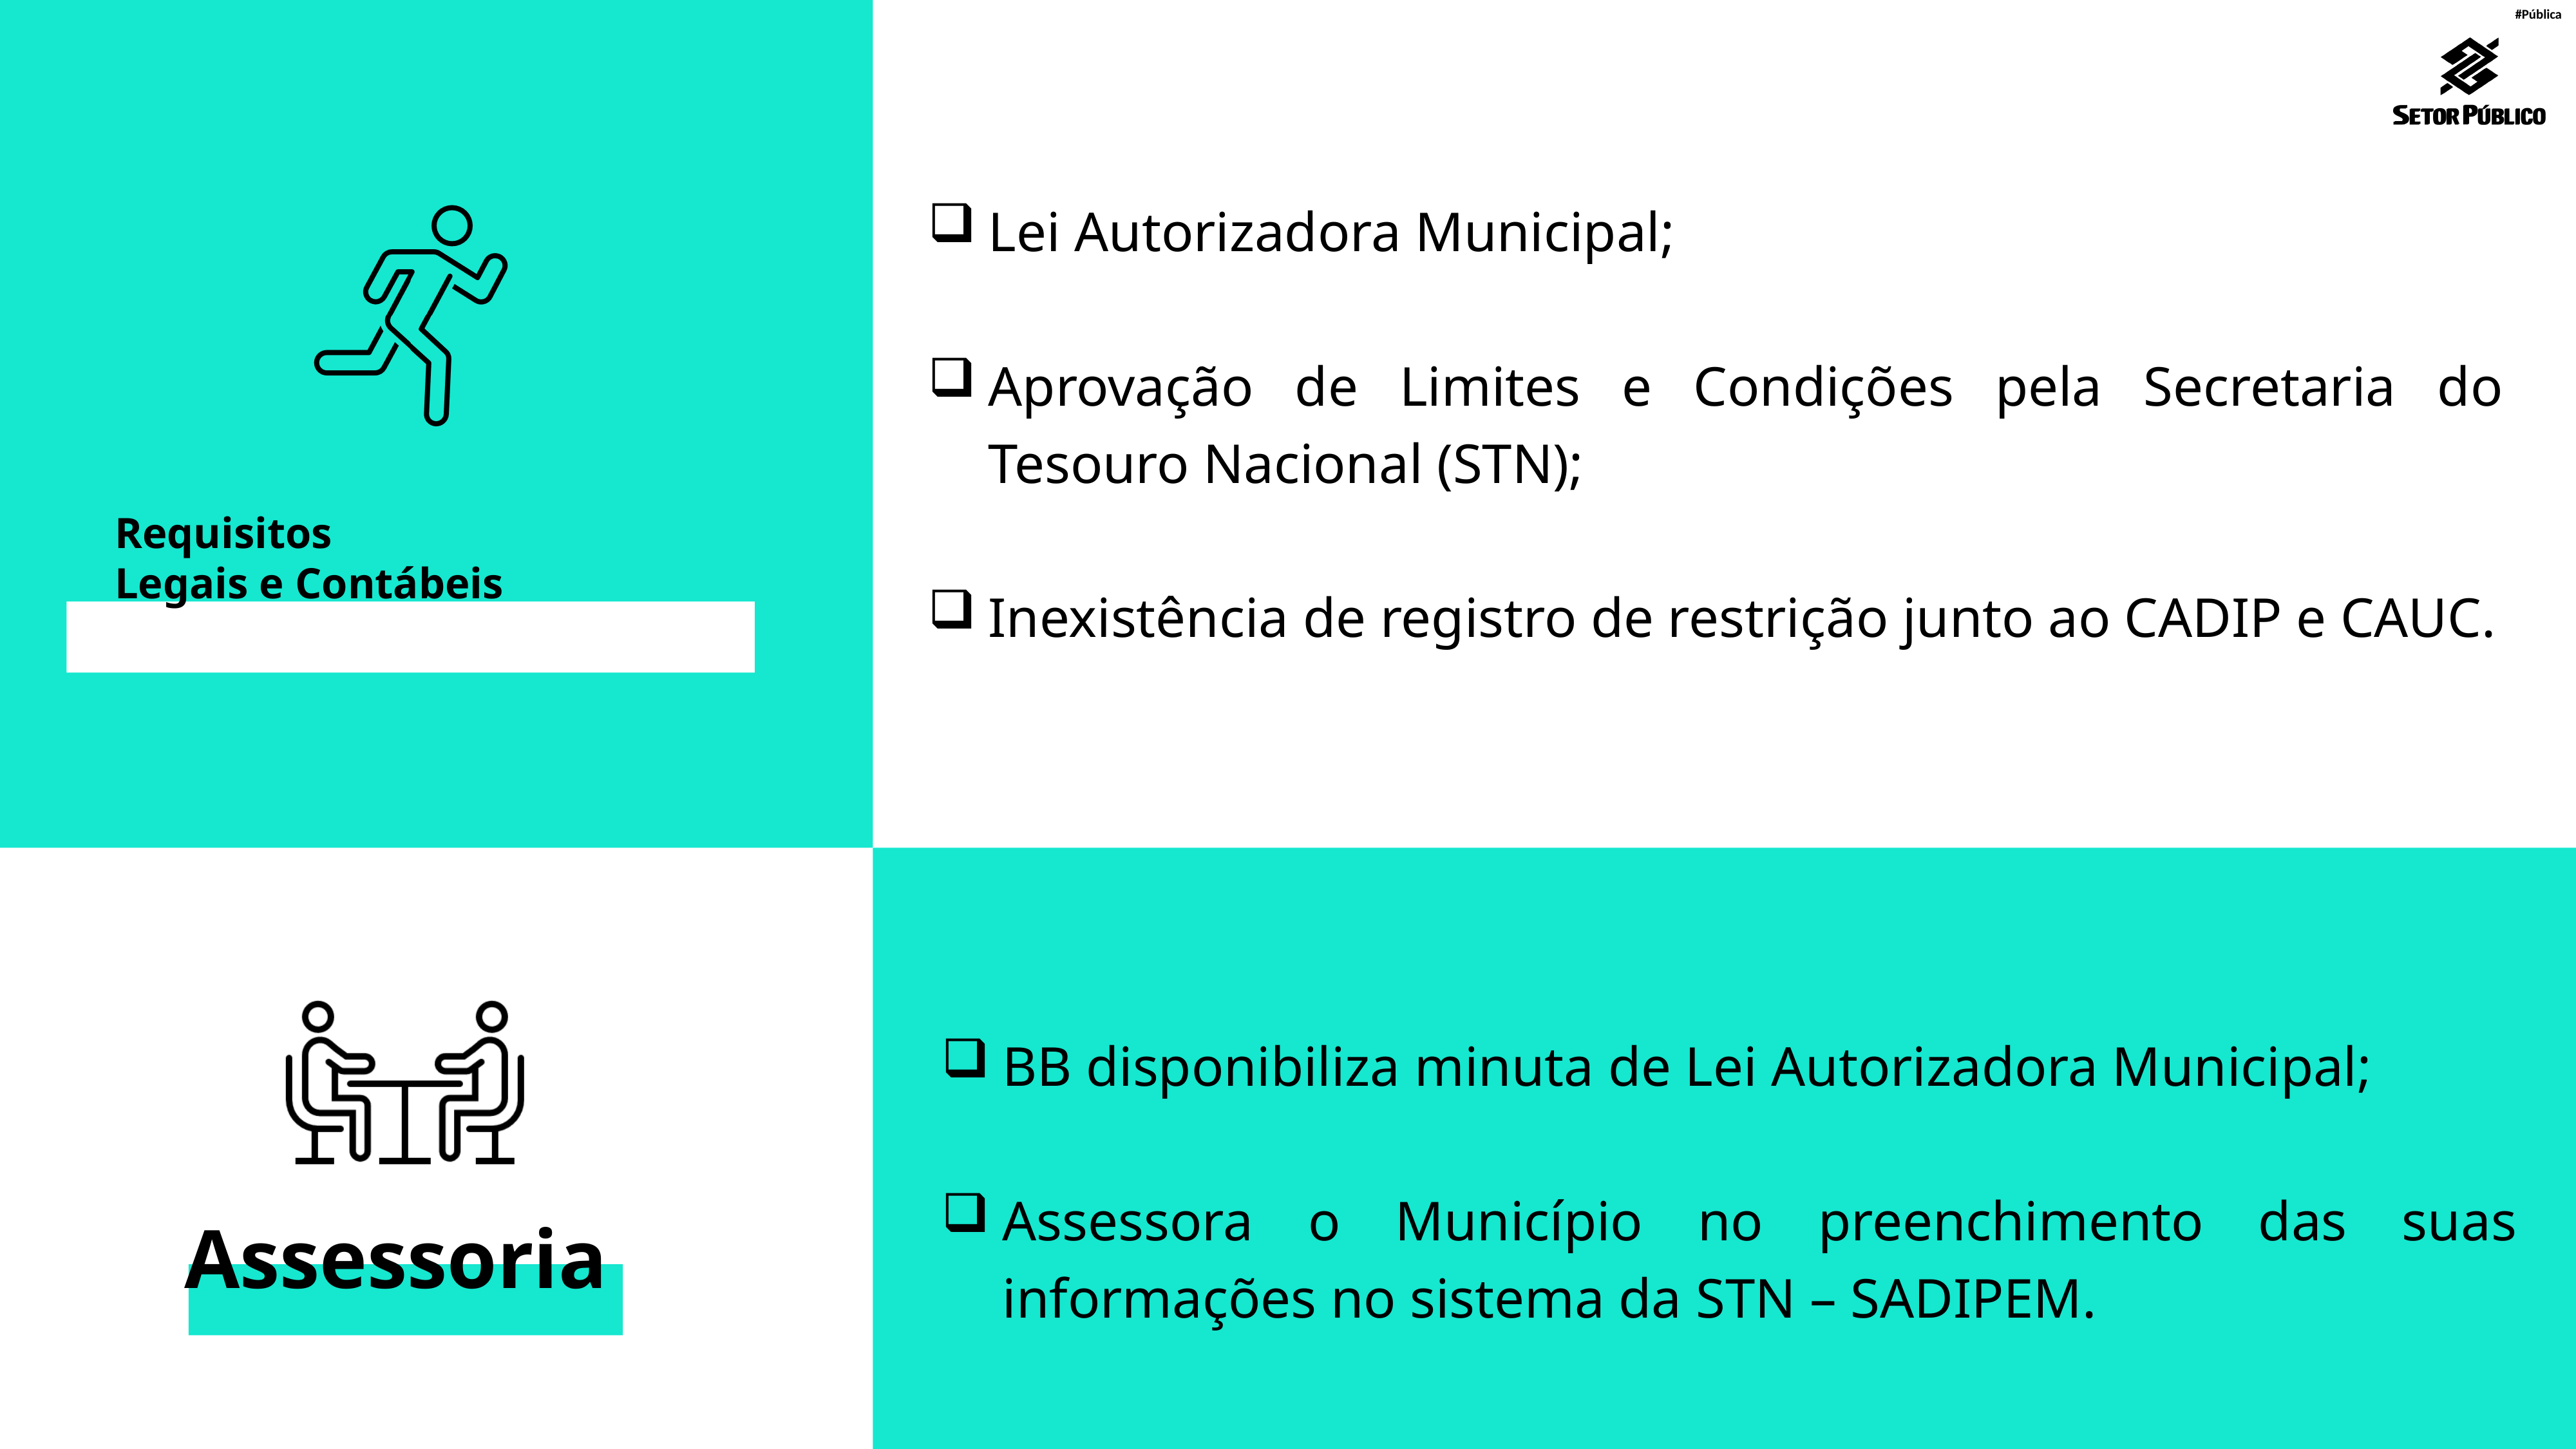

Lei Autorizadora Municipal;
Aprovação de Limites e Condições pela Secretaria do Tesouro Nacional (STN);
Inexistência de registro de restrição junto ao CADIP e CAUC.
# Requisitos Legais e Contábeis
BB disponibiliza minuta de Lei Autorizadora Municipal;
Assessora o Município no preenchimento das suas informações no sistema da STN – SADIPEM.
Assessoria